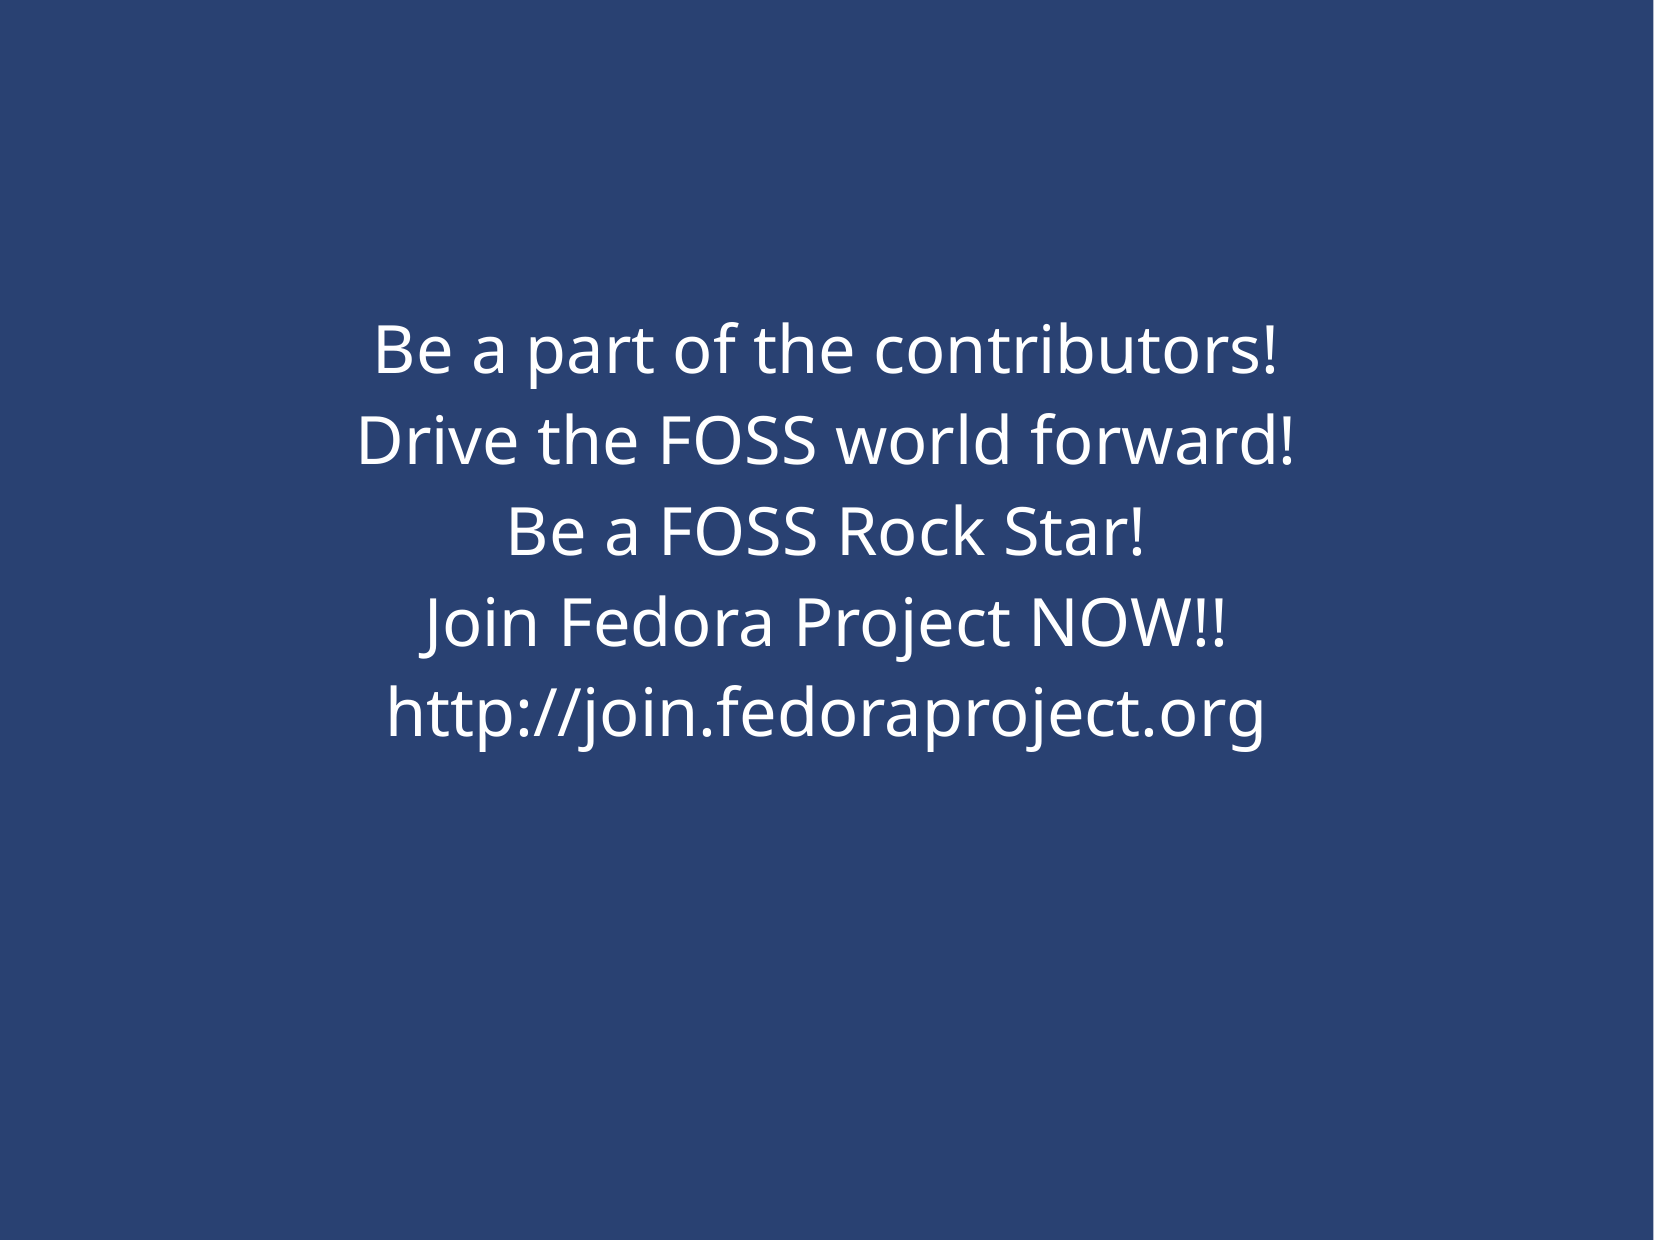

# Be a part of the contributors!
Drive the FOSS world forward!
Be a FOSS Rock Star!
Join Fedora Project NOW!!
http://join.fedoraproject.org